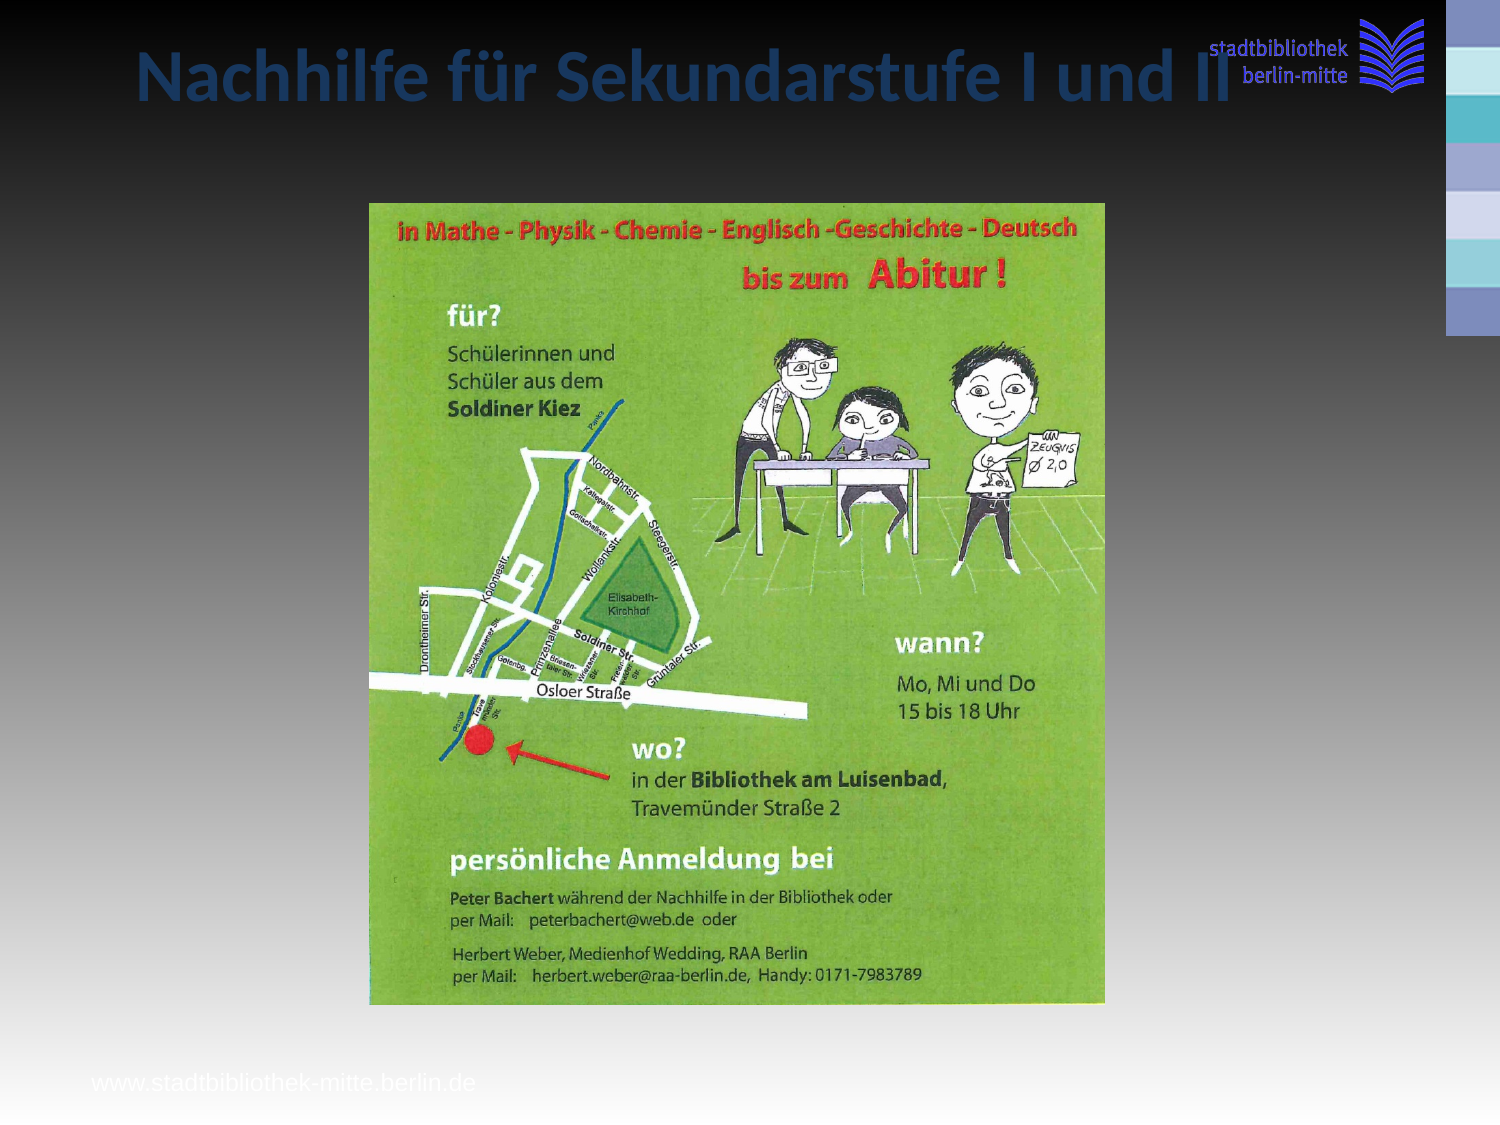

# Nachhilfe für Sekundarstufe I und II